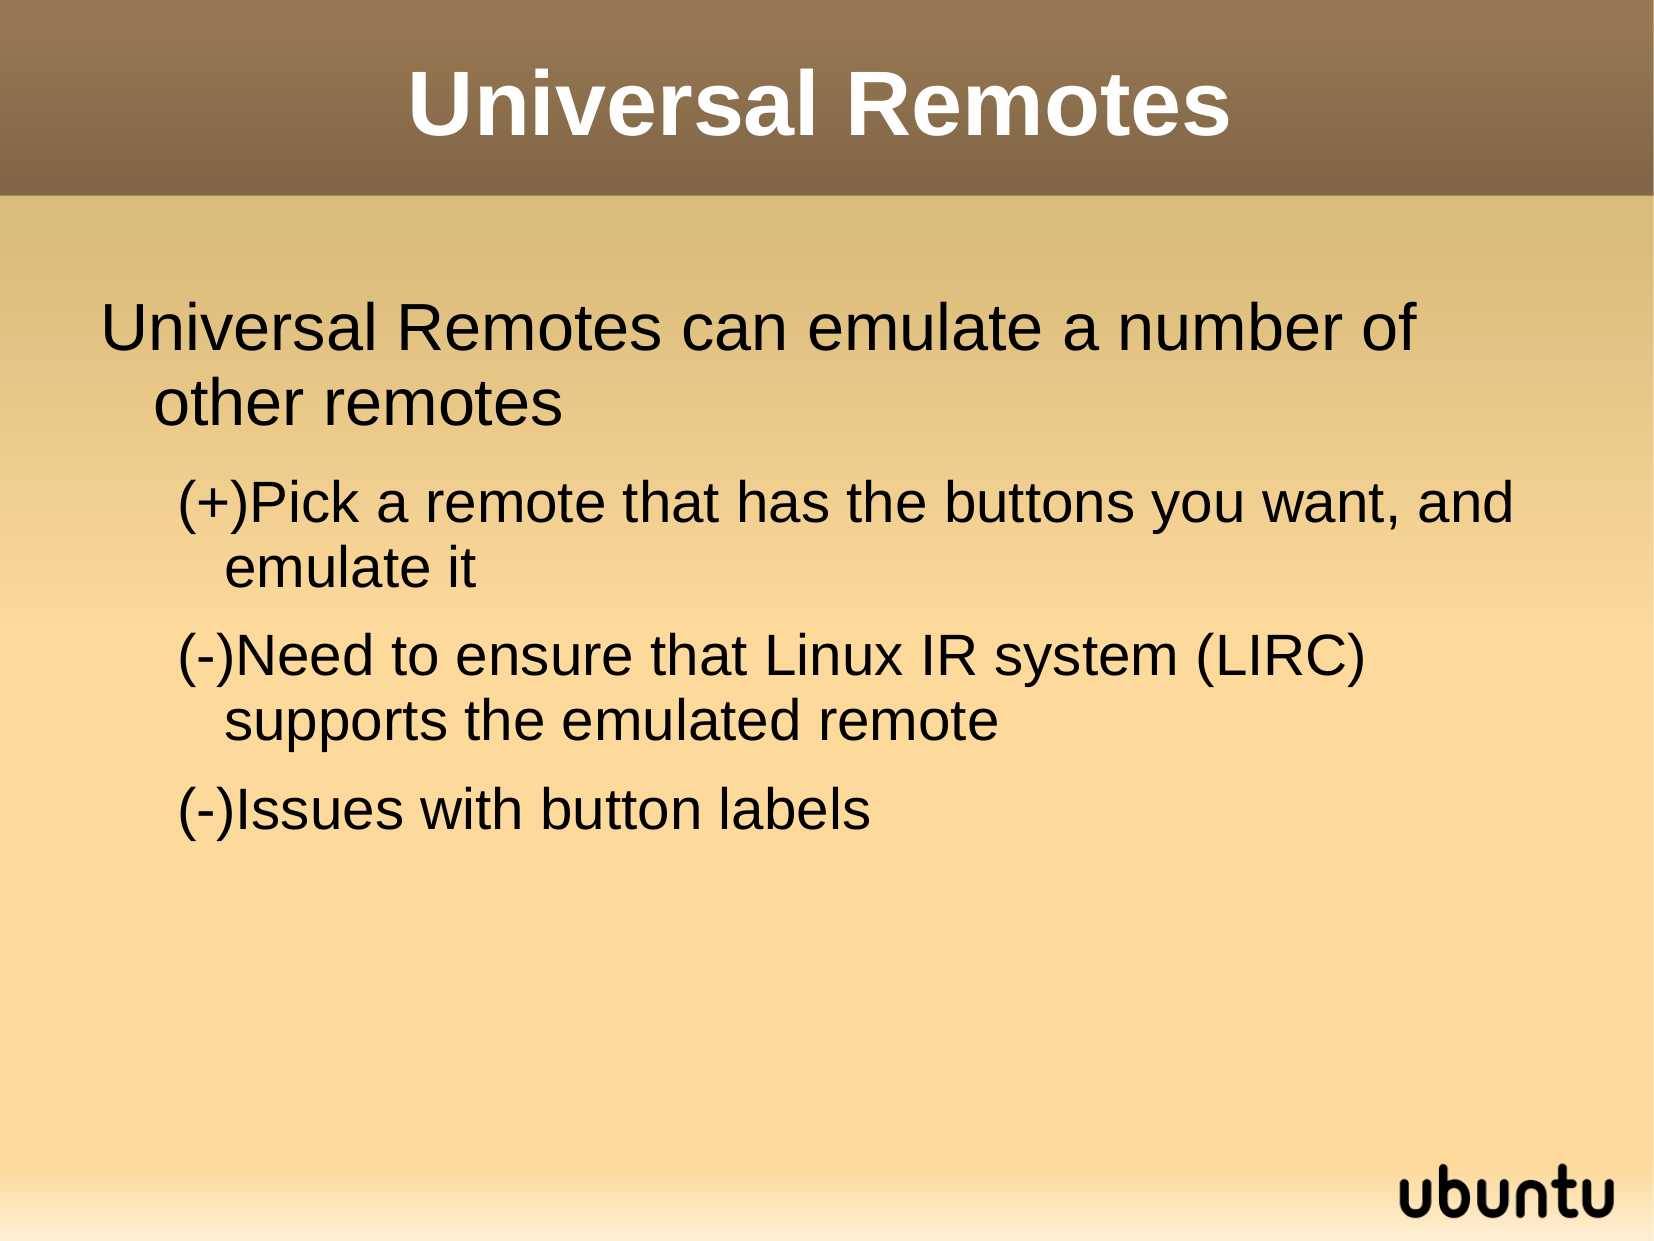

# Universal Remotes
Universal Remotes can emulate a number of other remotes
(+)Pick a remote that has the buttons you want, and emulate it
(-)Need to ensure that Linux IR system (LIRC) supports the emulated remote
(-)Issues with button labels